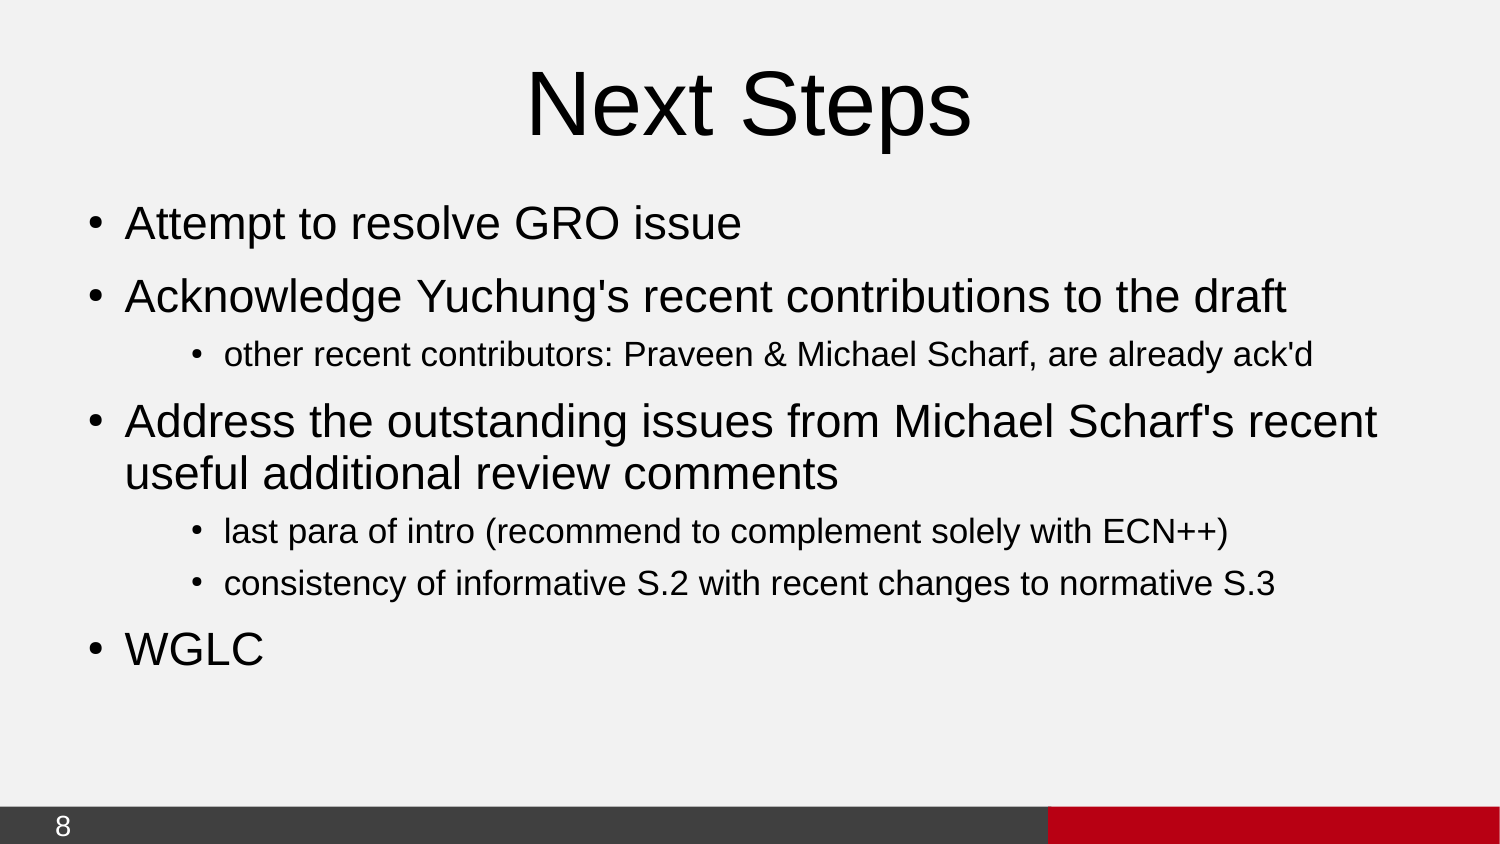

# Next Steps
Attempt to resolve GRO issue
Acknowledge Yuchung's recent contributions to the draft
other recent contributors: Praveen & Michael Scharf, are already ack'd
Address the outstanding issues from Michael Scharf's recent useful additional review comments
last para of intro (recommend to complement solely with ECN++)
consistency of informative S.2 with recent changes to normative S.3
WGLC
8